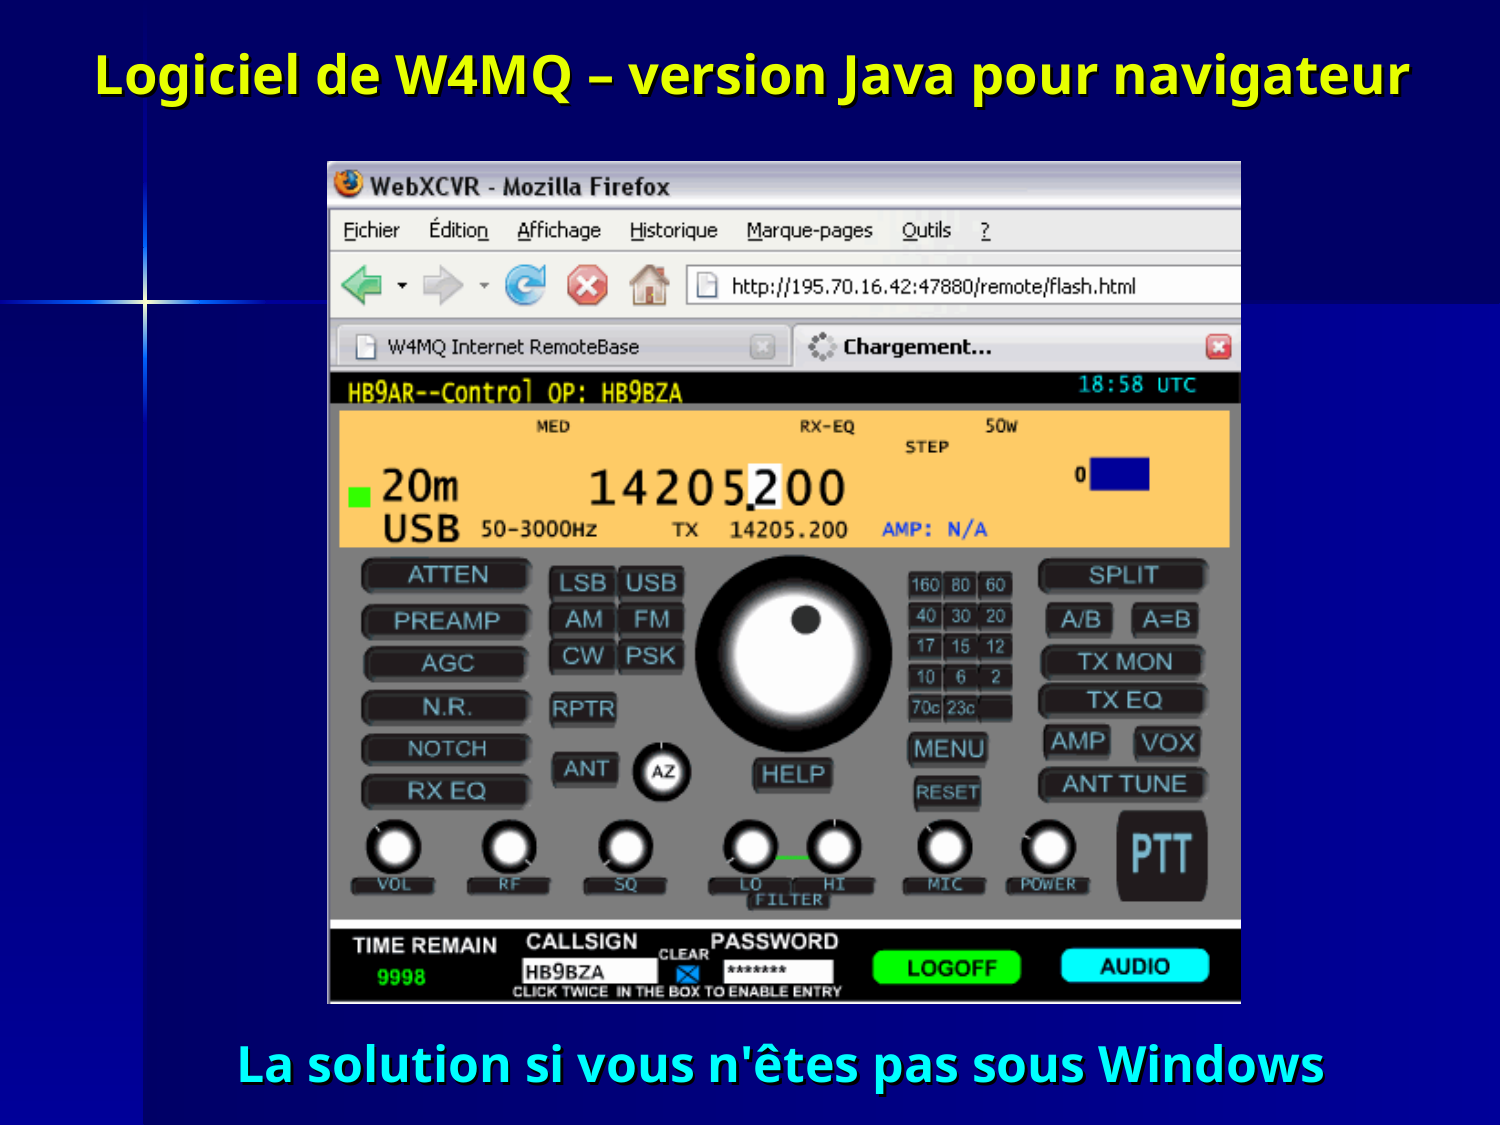

# Logiciel de W4MQ – version Java pour navigateur
La solution si vous n'êtes pas sous Windows